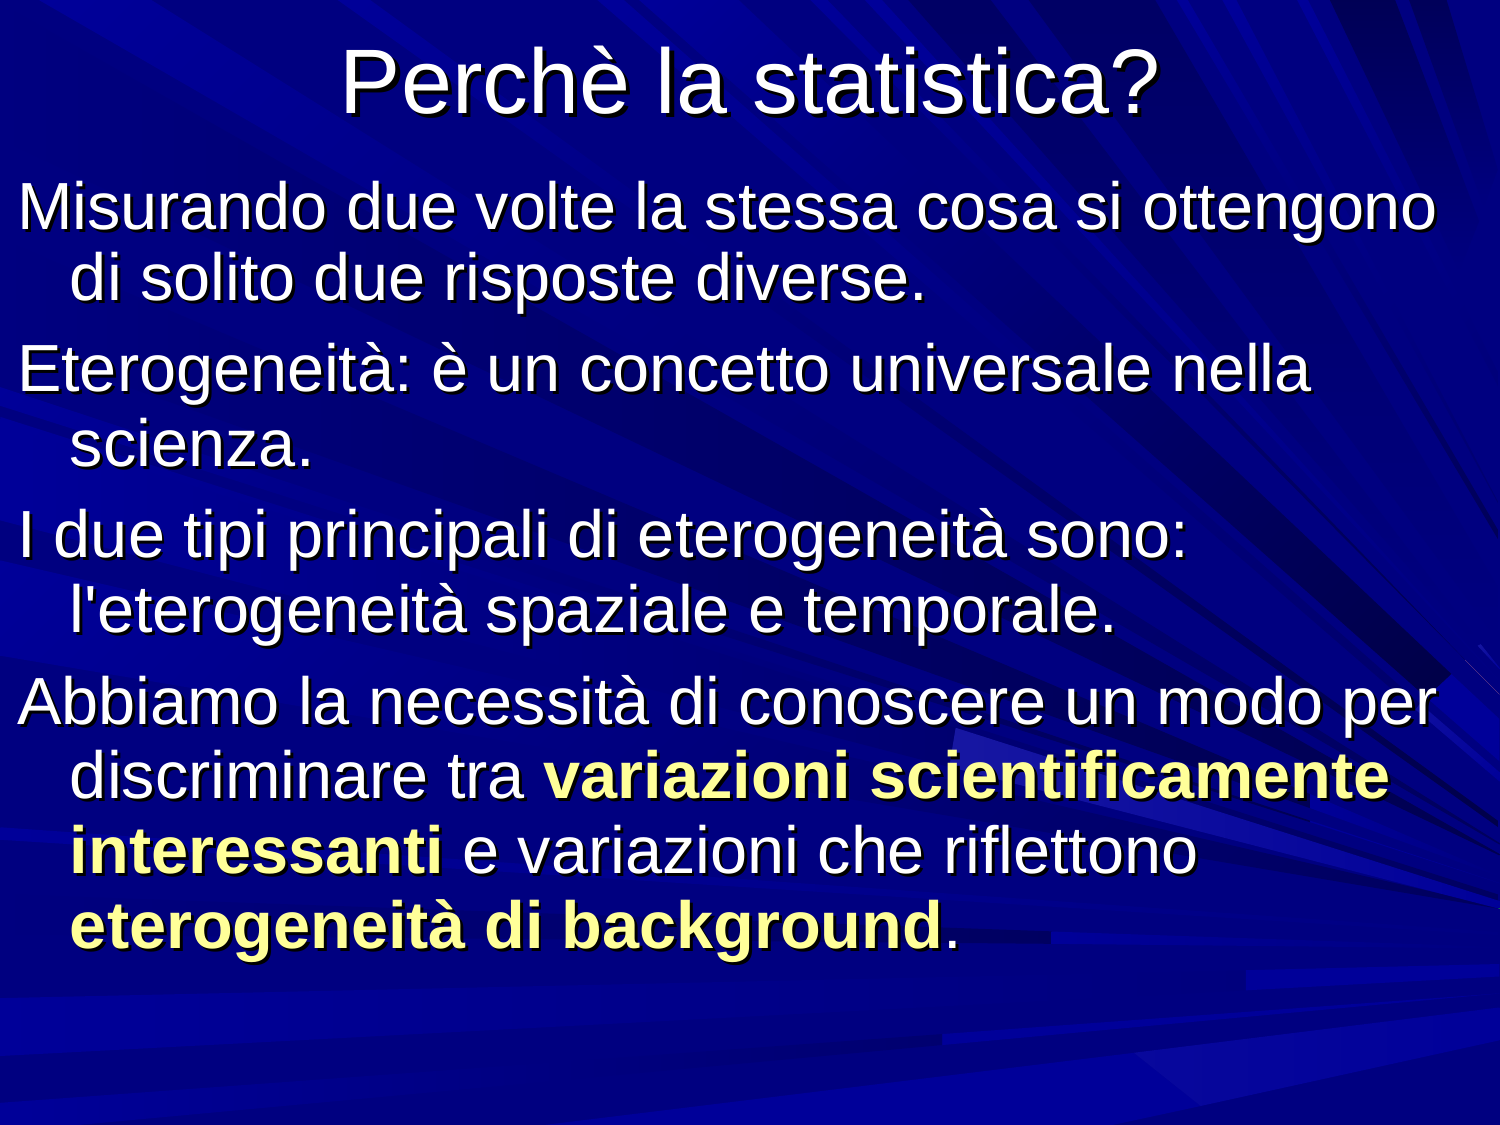

# Perchè la statistica?
Misurando due volte la stessa cosa si ottengono di solito due risposte diverse.
Eterogeneità: è un concetto universale nella scienza.
I due tipi principali di eterogeneità sono: l'eterogeneità spaziale e temporale.
Abbiamo la necessità di conoscere un modo per discriminare tra variazioni scientificamente interessanti e variazioni che riflettono eterogeneità di background.